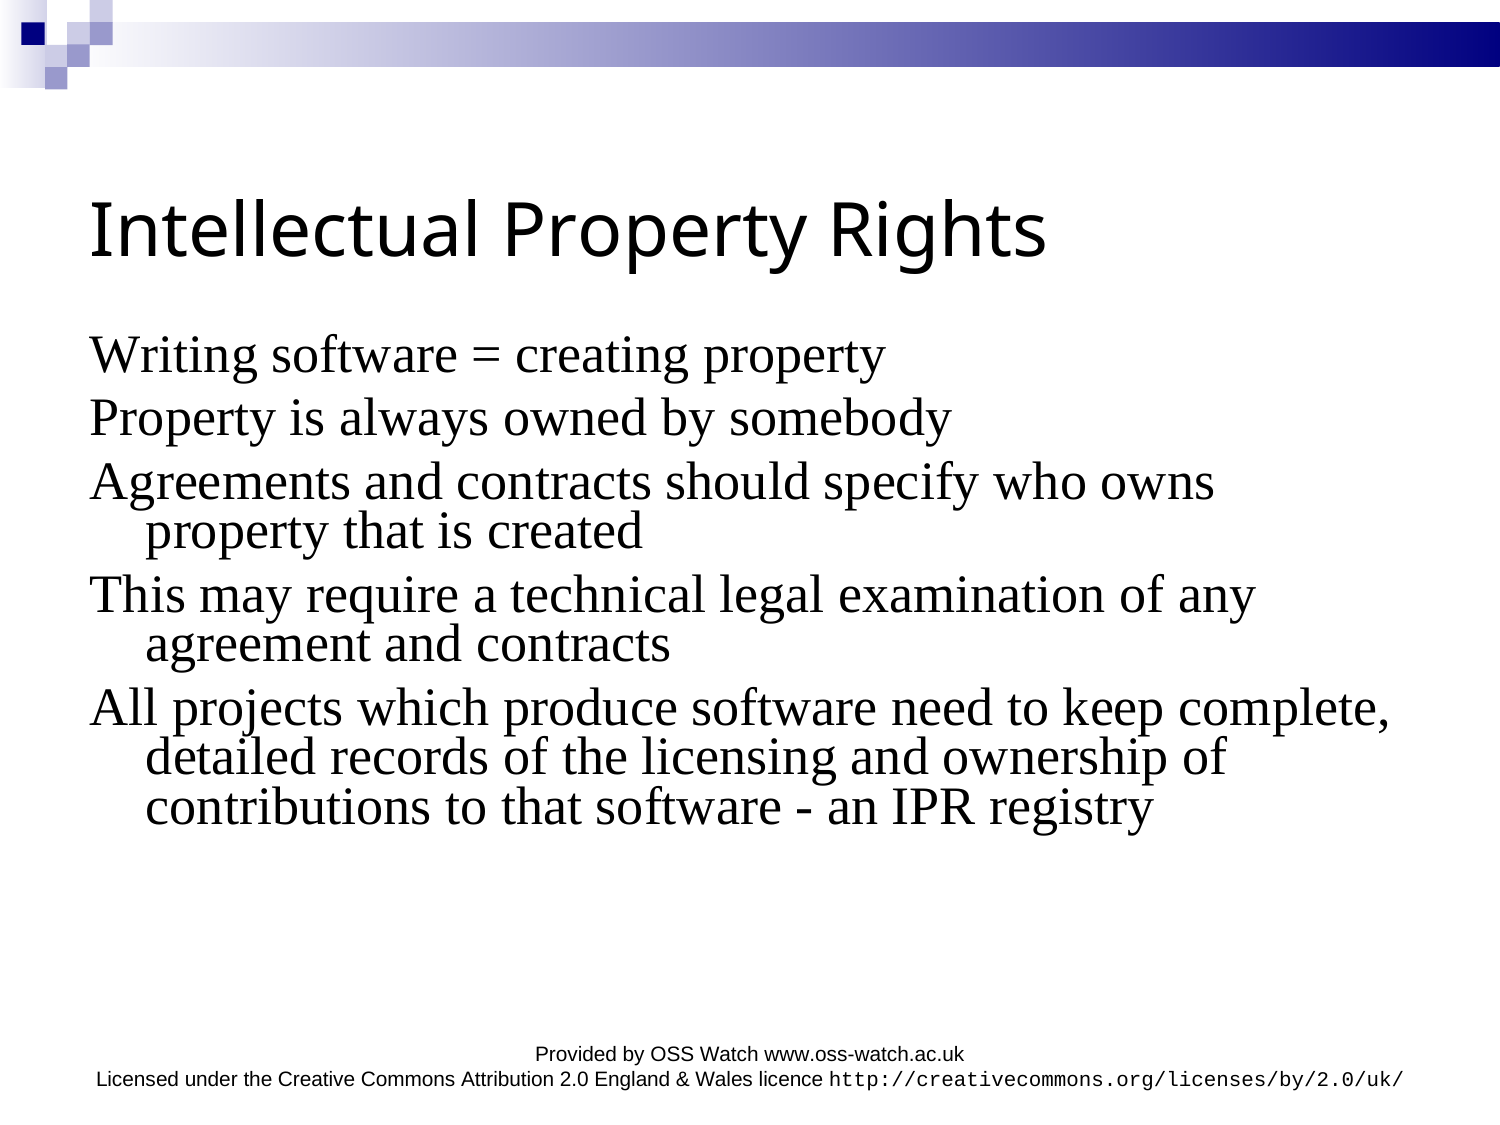

# Intellectual Property Rights
Writing software = creating property
Property is always owned by somebody
Agreements and contracts should specify who owns property that is created
This may require a technical legal examination of any agreement and contracts
All projects which produce software need to keep complete, detailed records of the licensing and ownership of contributions to that software - an IPR registry